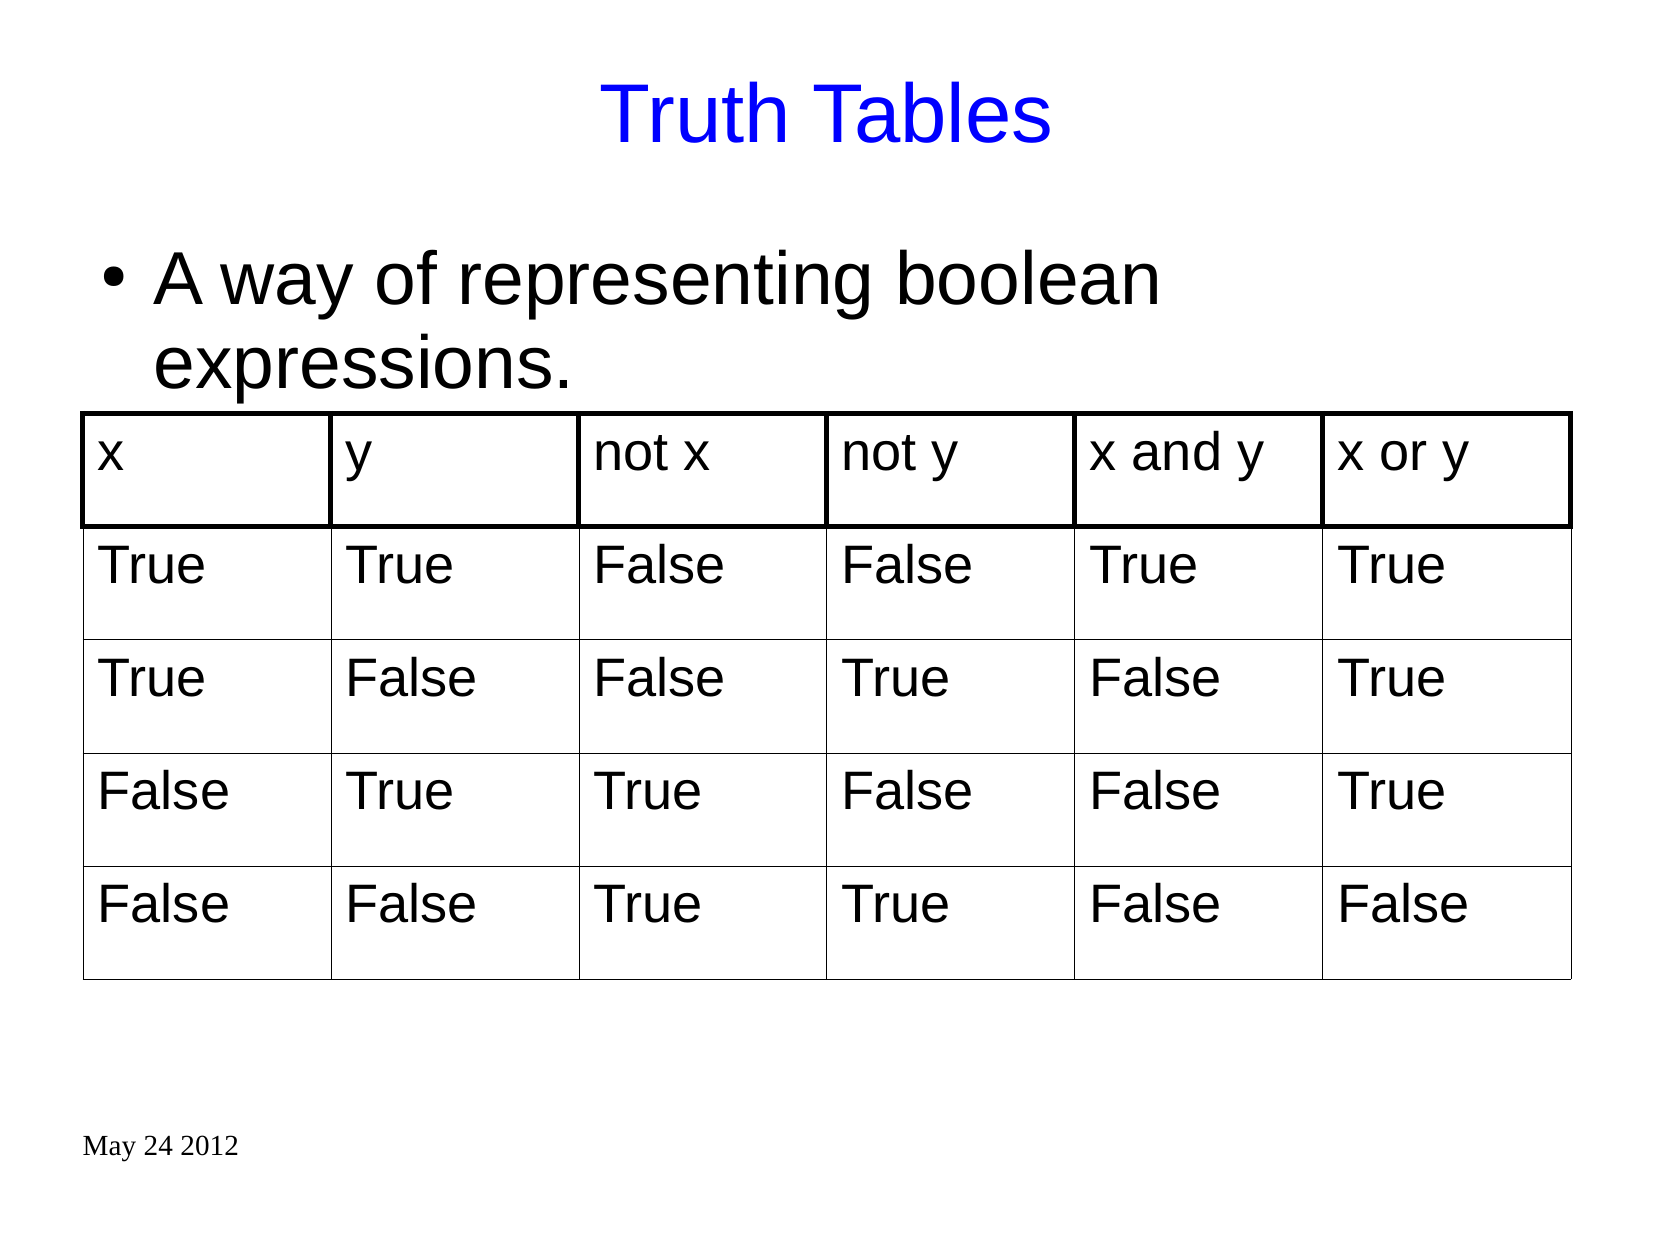

# Truth Tables
A way of representing boolean expressions.
| x | y | not x | not y | x and y | x or y |
| --- | --- | --- | --- | --- | --- |
| True | True | False | False | True | True |
| True | False | False | True | False | True |
| False | True | True | False | False | True |
| False | False | True | True | False | False |
May 24 2012